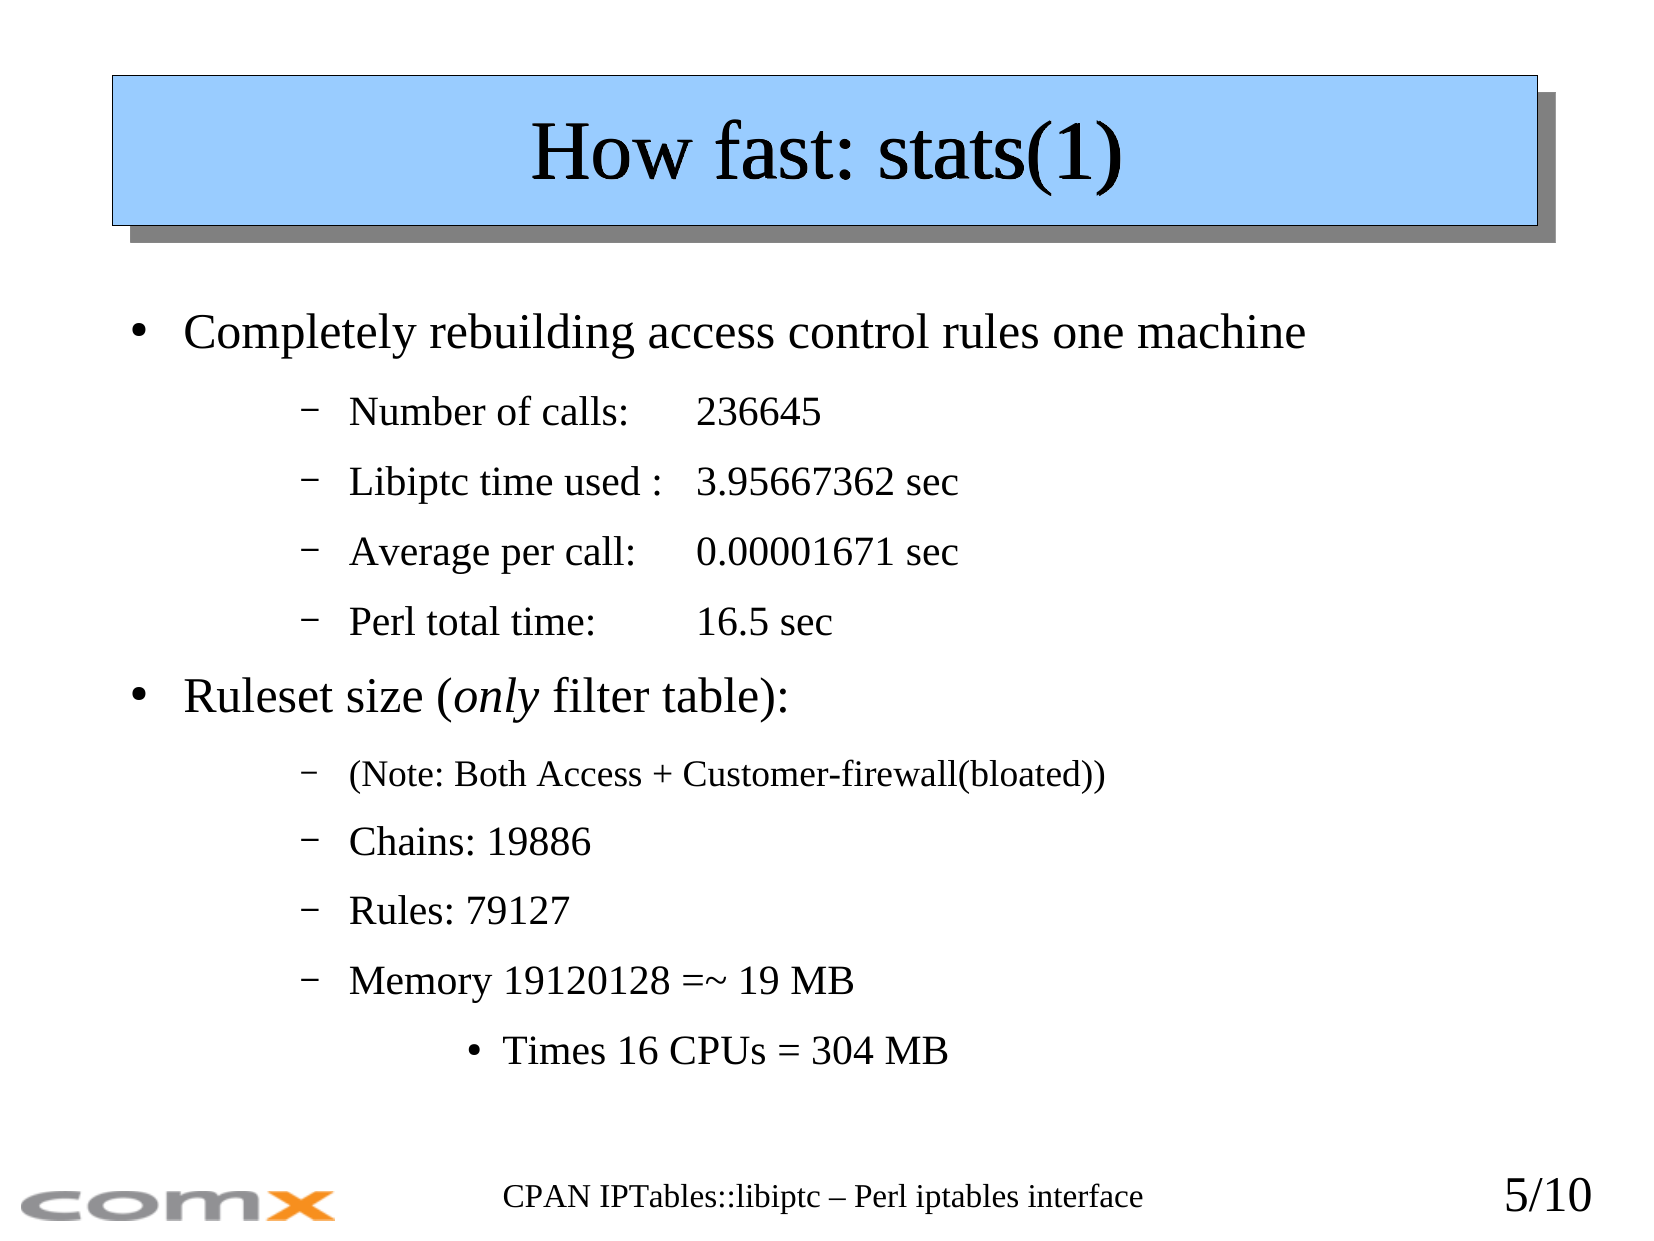

# How fast: stats(1)
Completely rebuilding access control rules one machine
Number of calls:	236645
Libiptc time used :	3.95667362 sec
Average per call:	0.00001671 sec
Perl total time:		16.5 sec
Ruleset size (only filter table):
(Note: Both Access + Customer-firewall(bloated))
Chains: 19886
Rules: 79127
Memory 19120128 =~ 19 MB
Times 16 CPUs = 304 MB